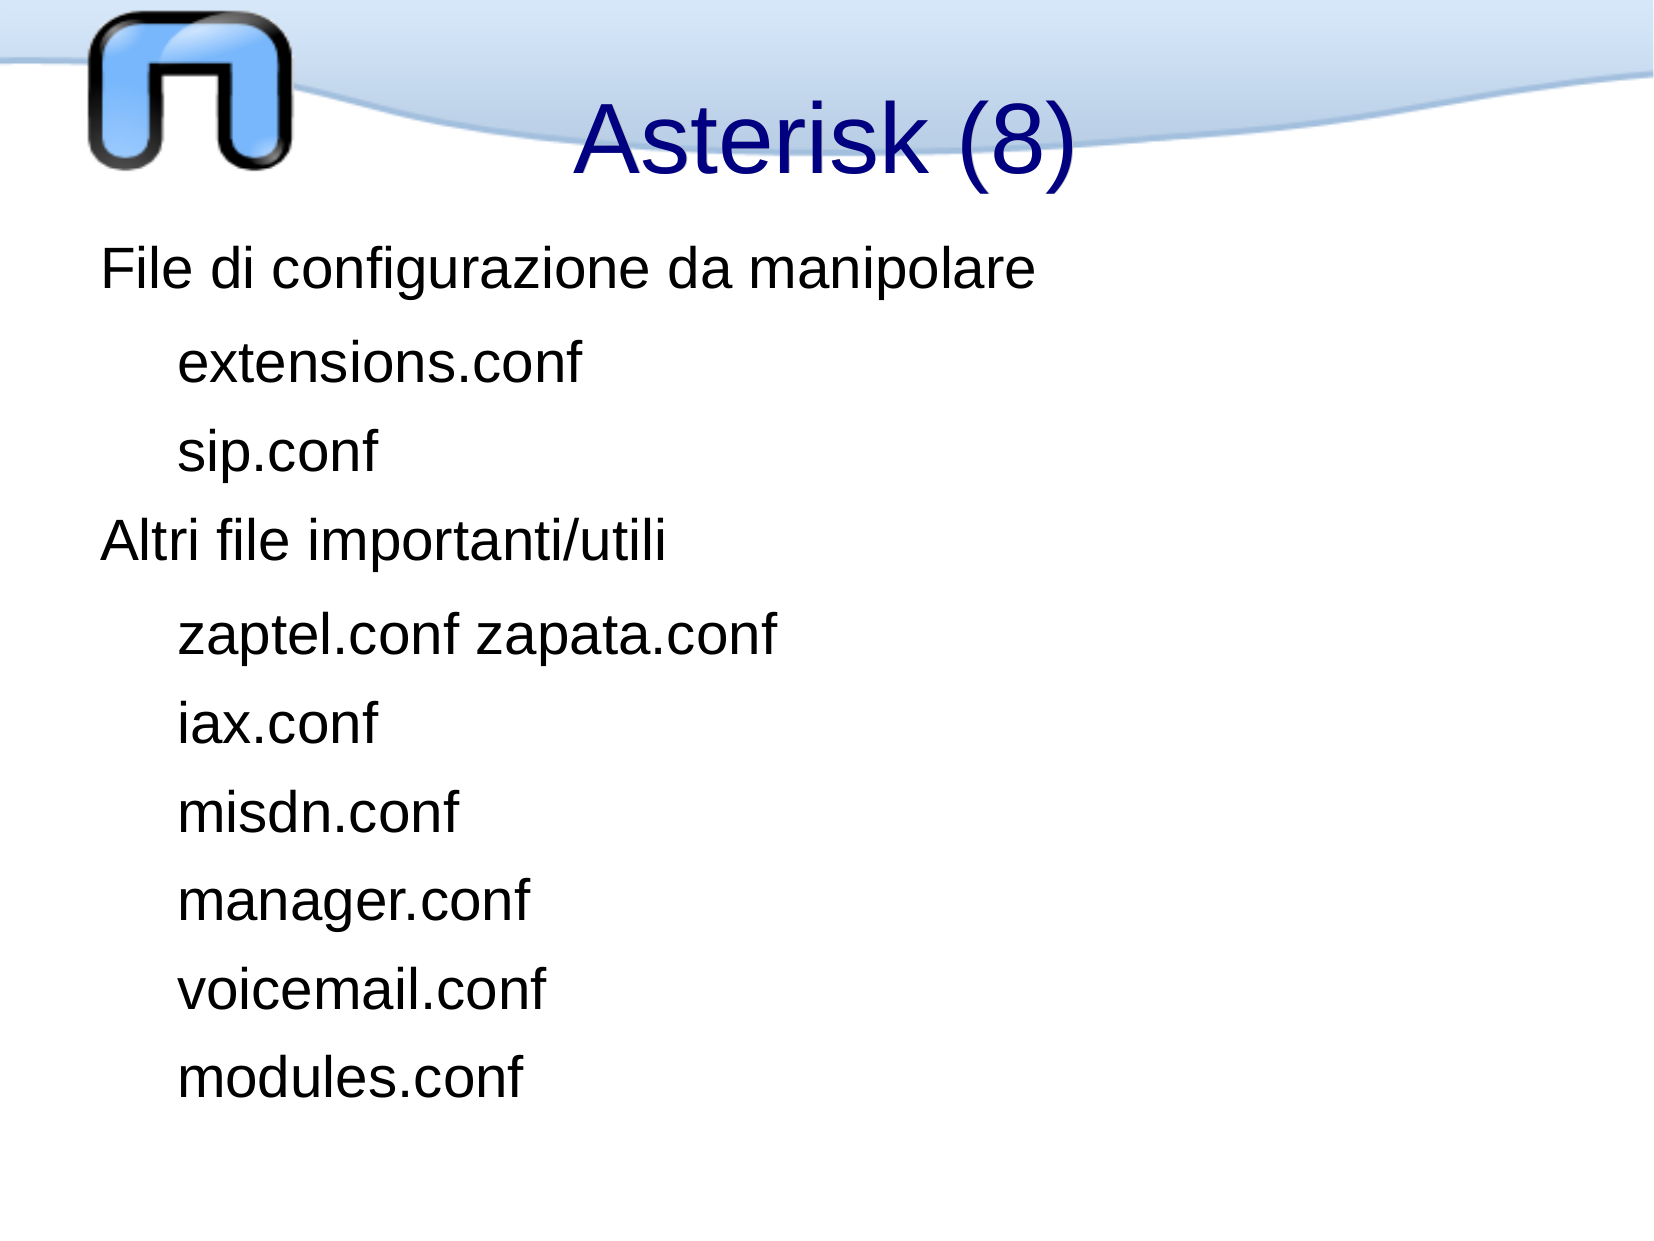

# Asterisk (8)
File di configurazione da manipolare
extensions.conf
sip.conf
Altri file importanti/utili
zaptel.conf zapata.conf
iax.conf
misdn.conf
manager.conf
voicemail.conf
modules.conf